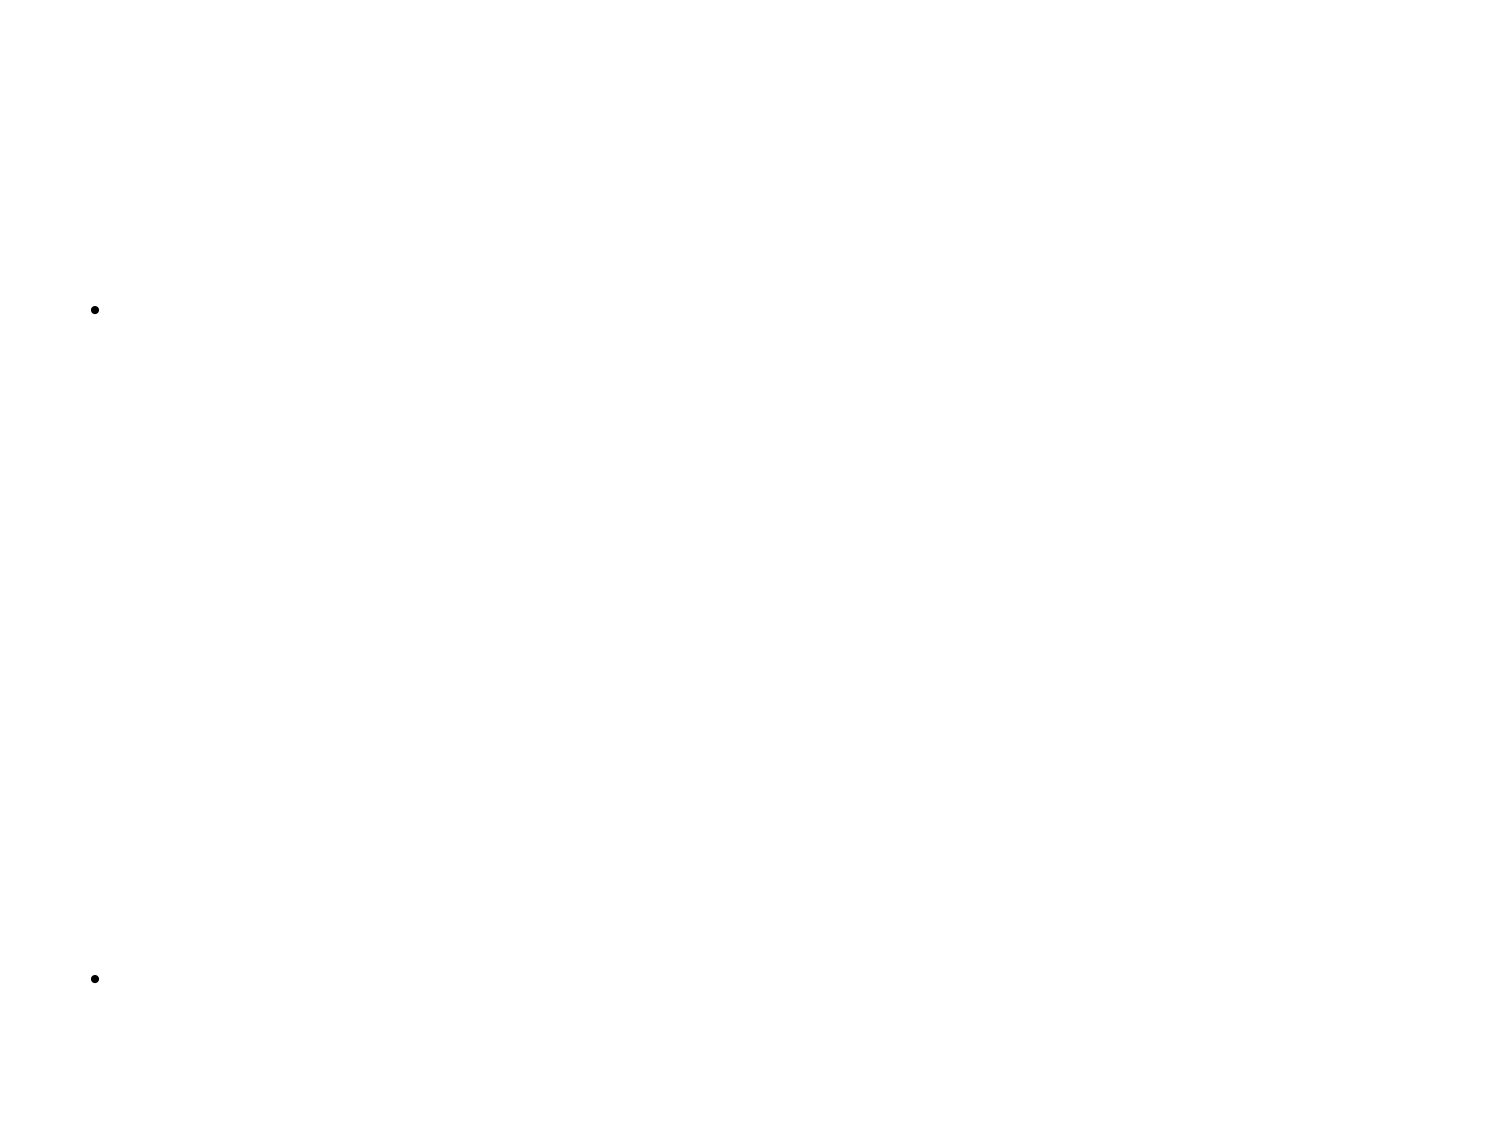

# Η Μετέπειτα Πορεία…
 Ο Versace σχεδίασε ακόμη πολλά θεατρικά, κινηματογραφικά και τηλεοπτικά κοστούμια ανάμεσα τους για τη σειρά “ Miani Vice ” και τις ταινίες “Kika” και “Showgirls”. Συνεργάστηκε στενά με τον χορογράφο Maurice Bejart σχεδιάζοντας επίσης  κοστούμια για την όπερα, το μπαλέτο και το θέατρο.
Αργότερα το σήμα κατατεθέν του οίκου Versace,  η Μέδουσα κόσμησε ποικίλες collection: αρώματα, αξεσουάρ, έπιπλα και είδη σπιτιού.